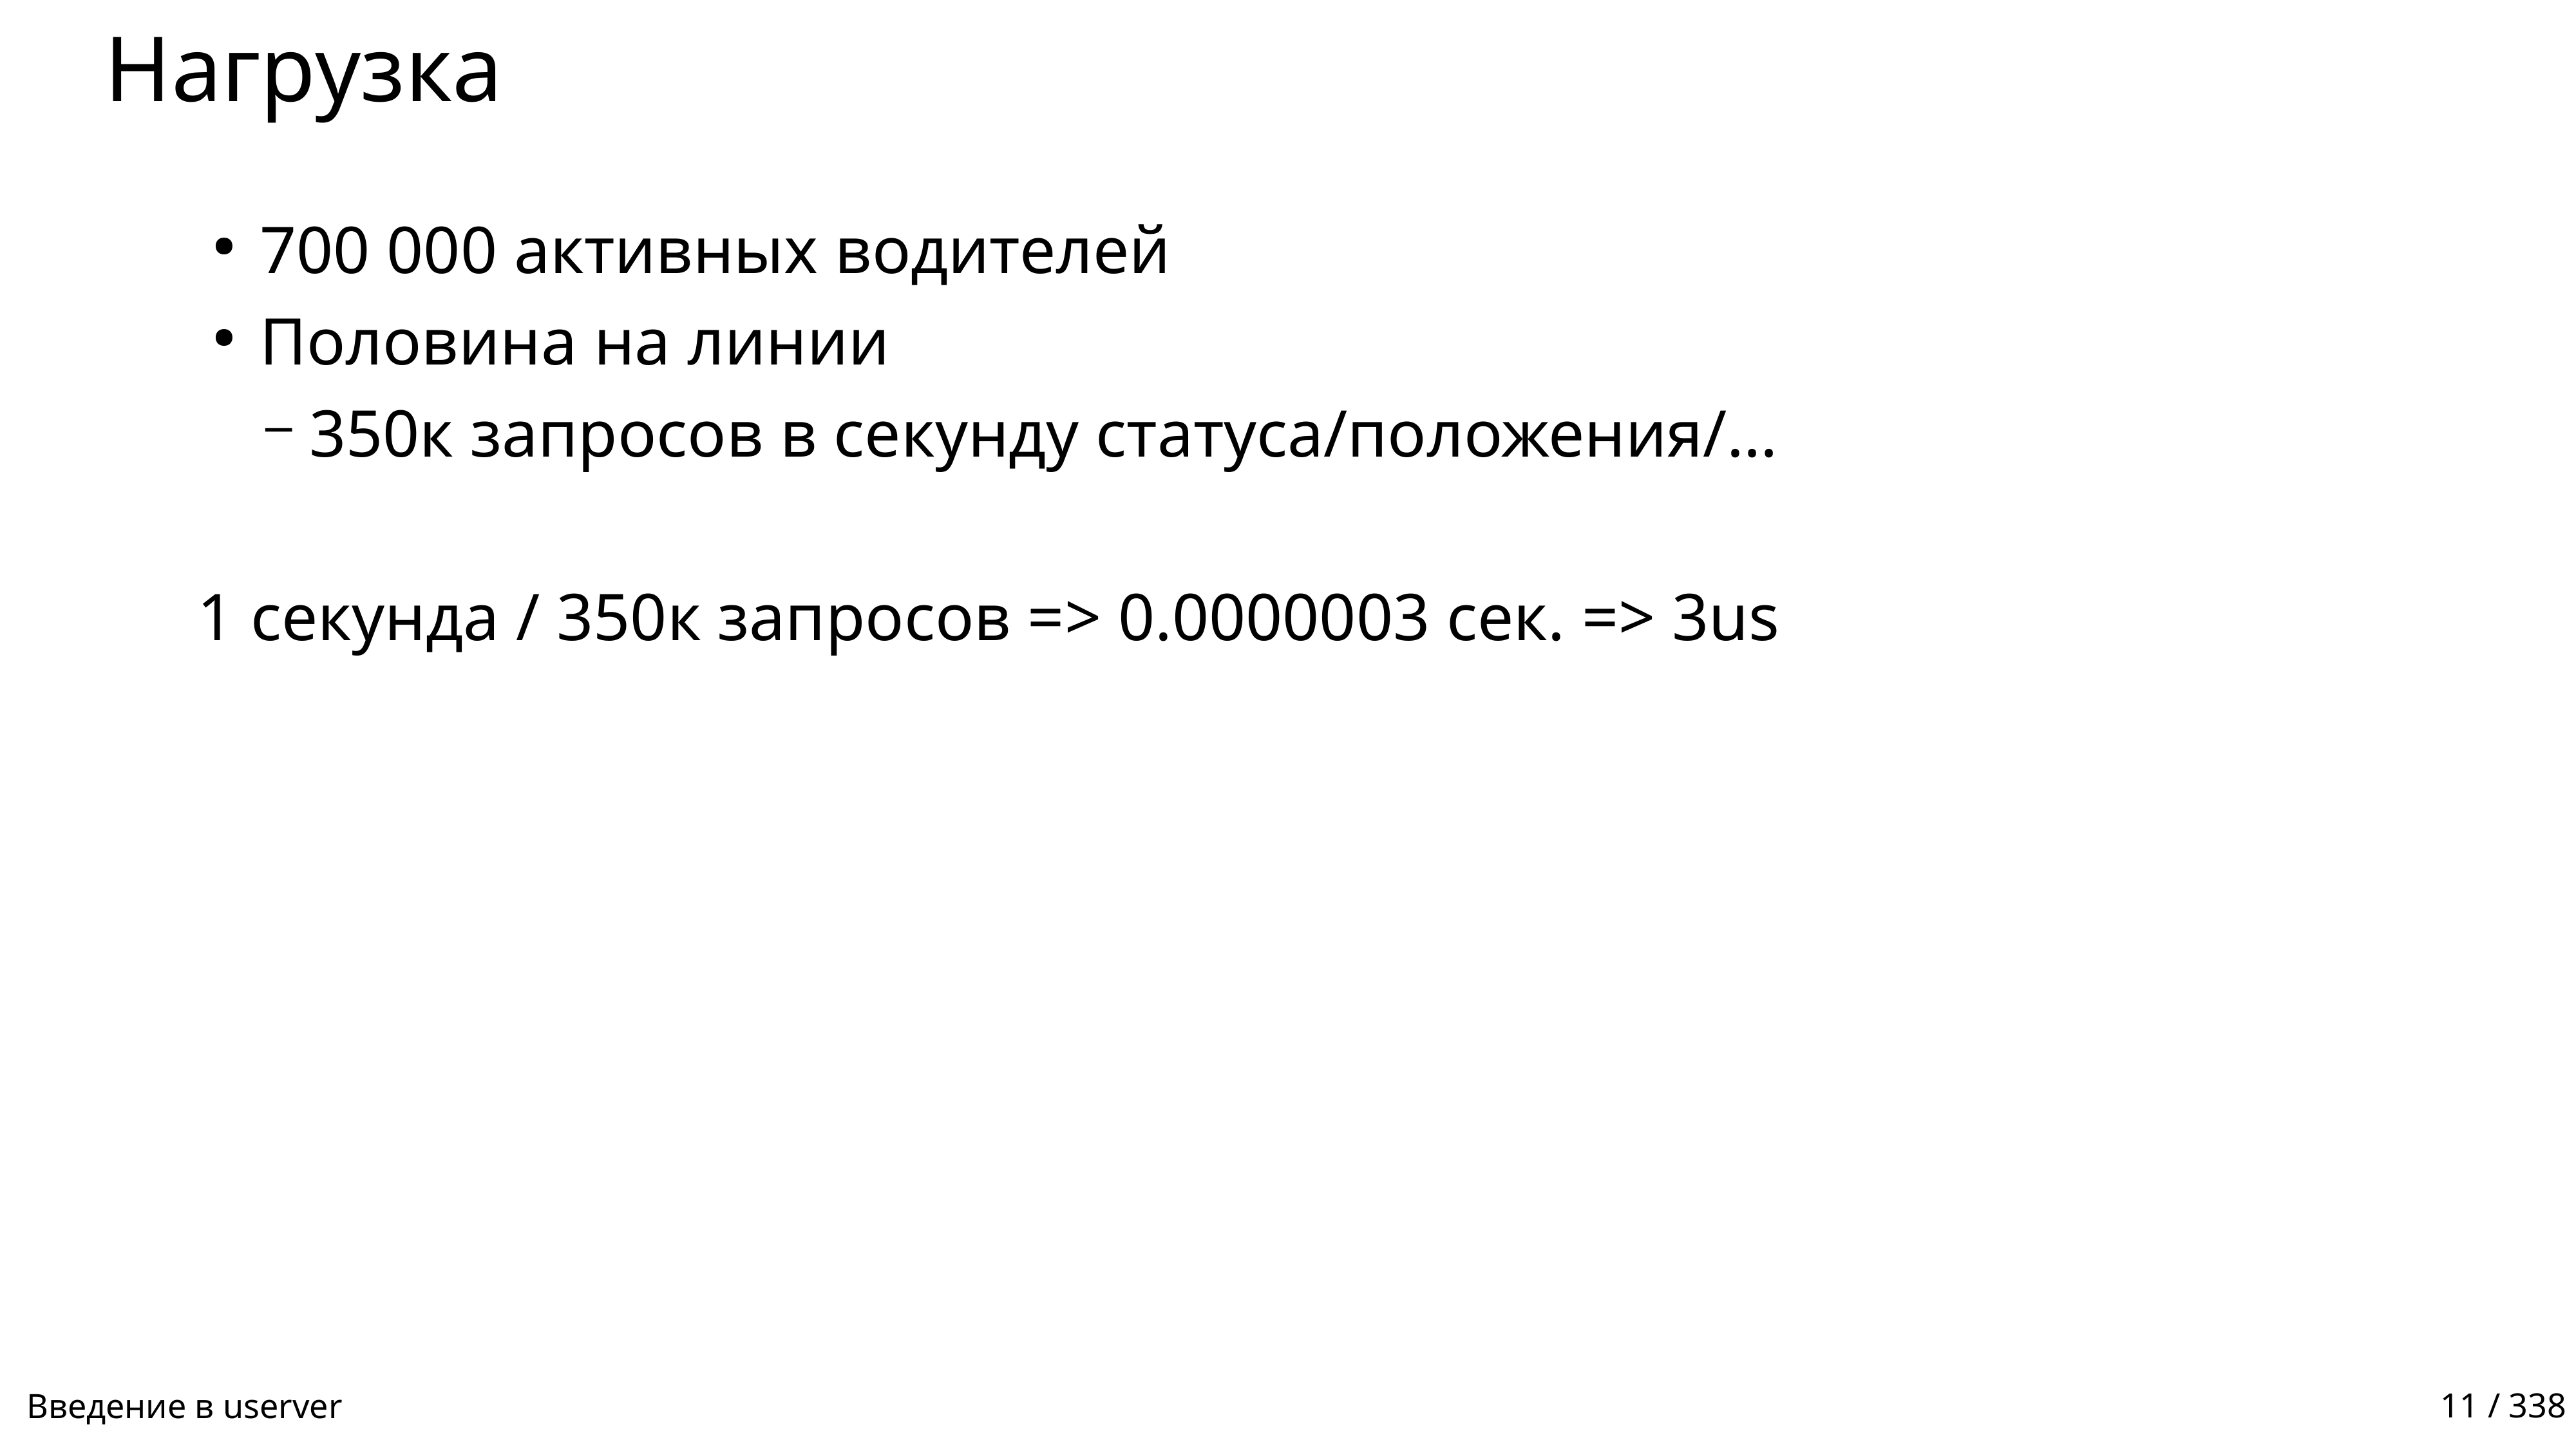

Нагрузка
# 700 000 активных водителей
 Половина на линии
 350к запросов в секунду статуса/положения/…
1 секунда / 350к запросов => 0.0000003 сек. => 3us
Введение в userver